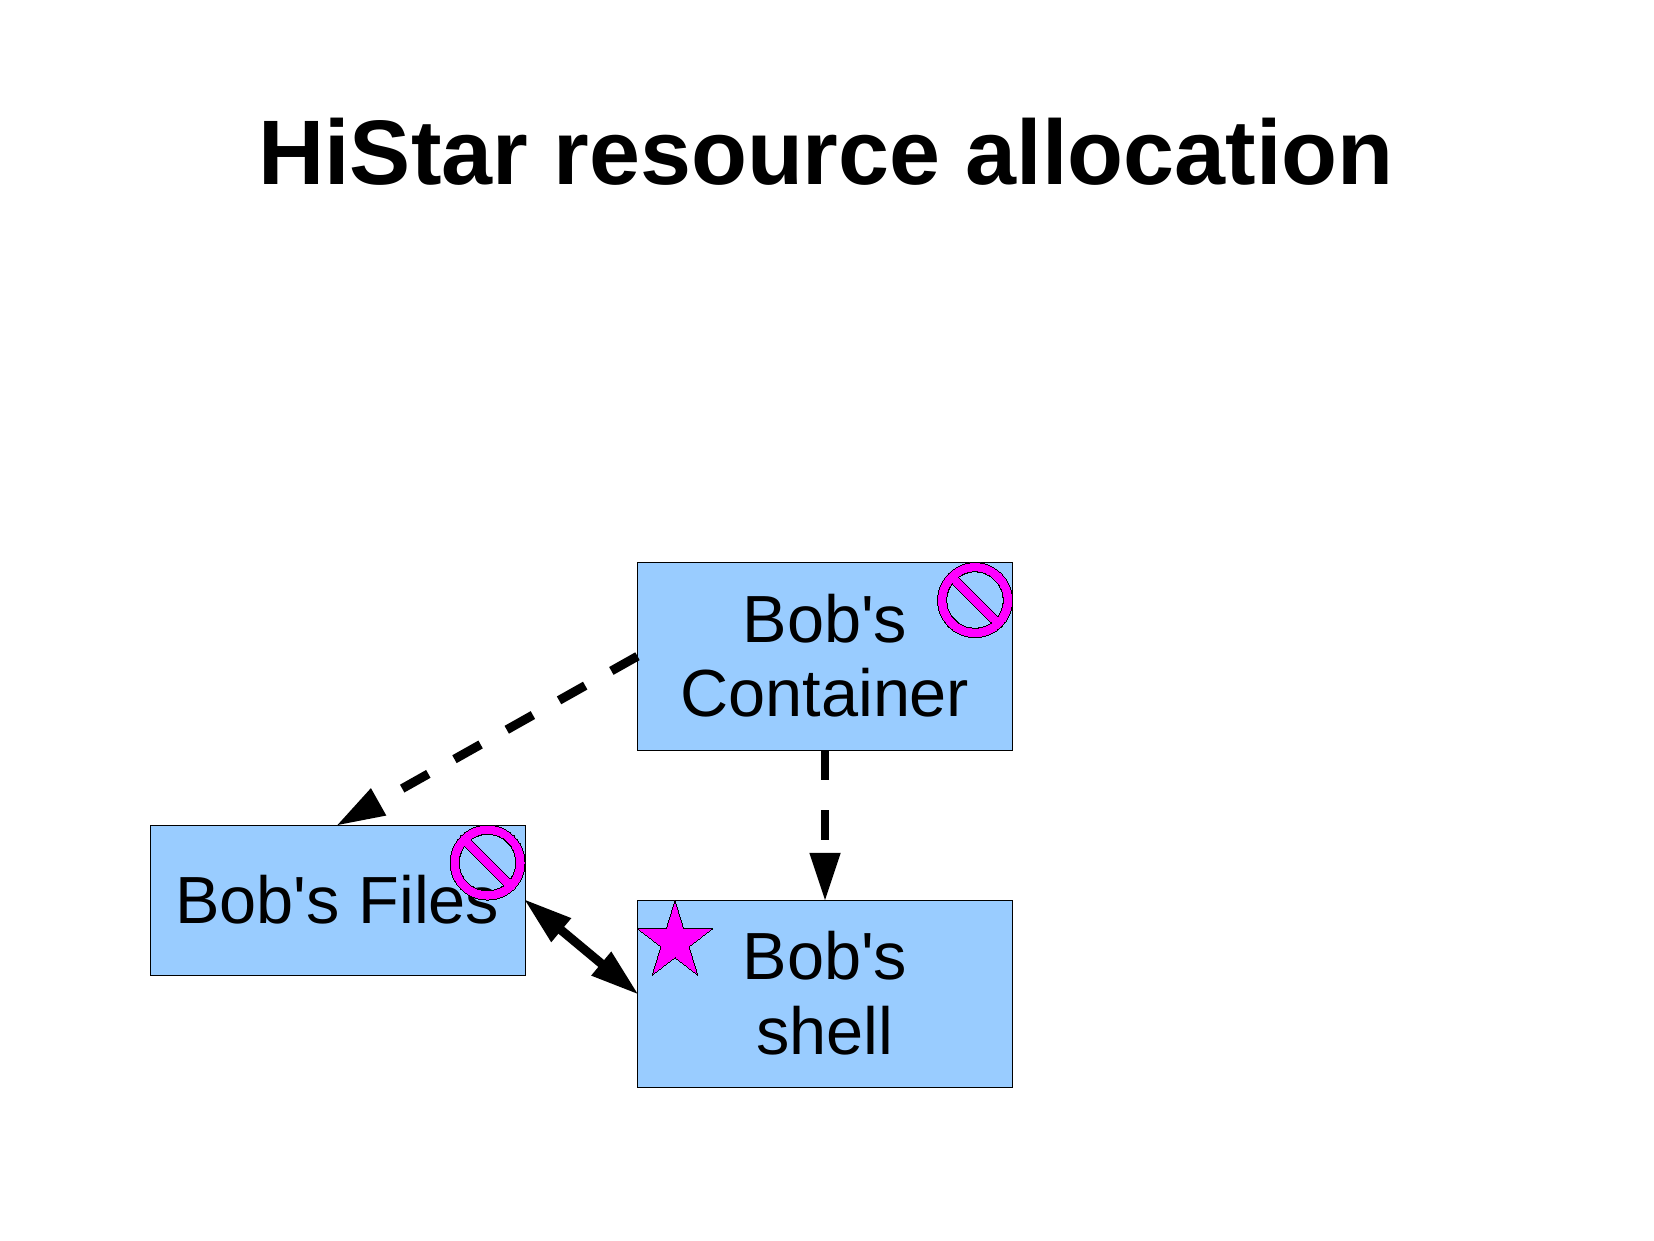

# HiStar resource allocation
Bob's
Container
Bob's Files
Bob's
shell